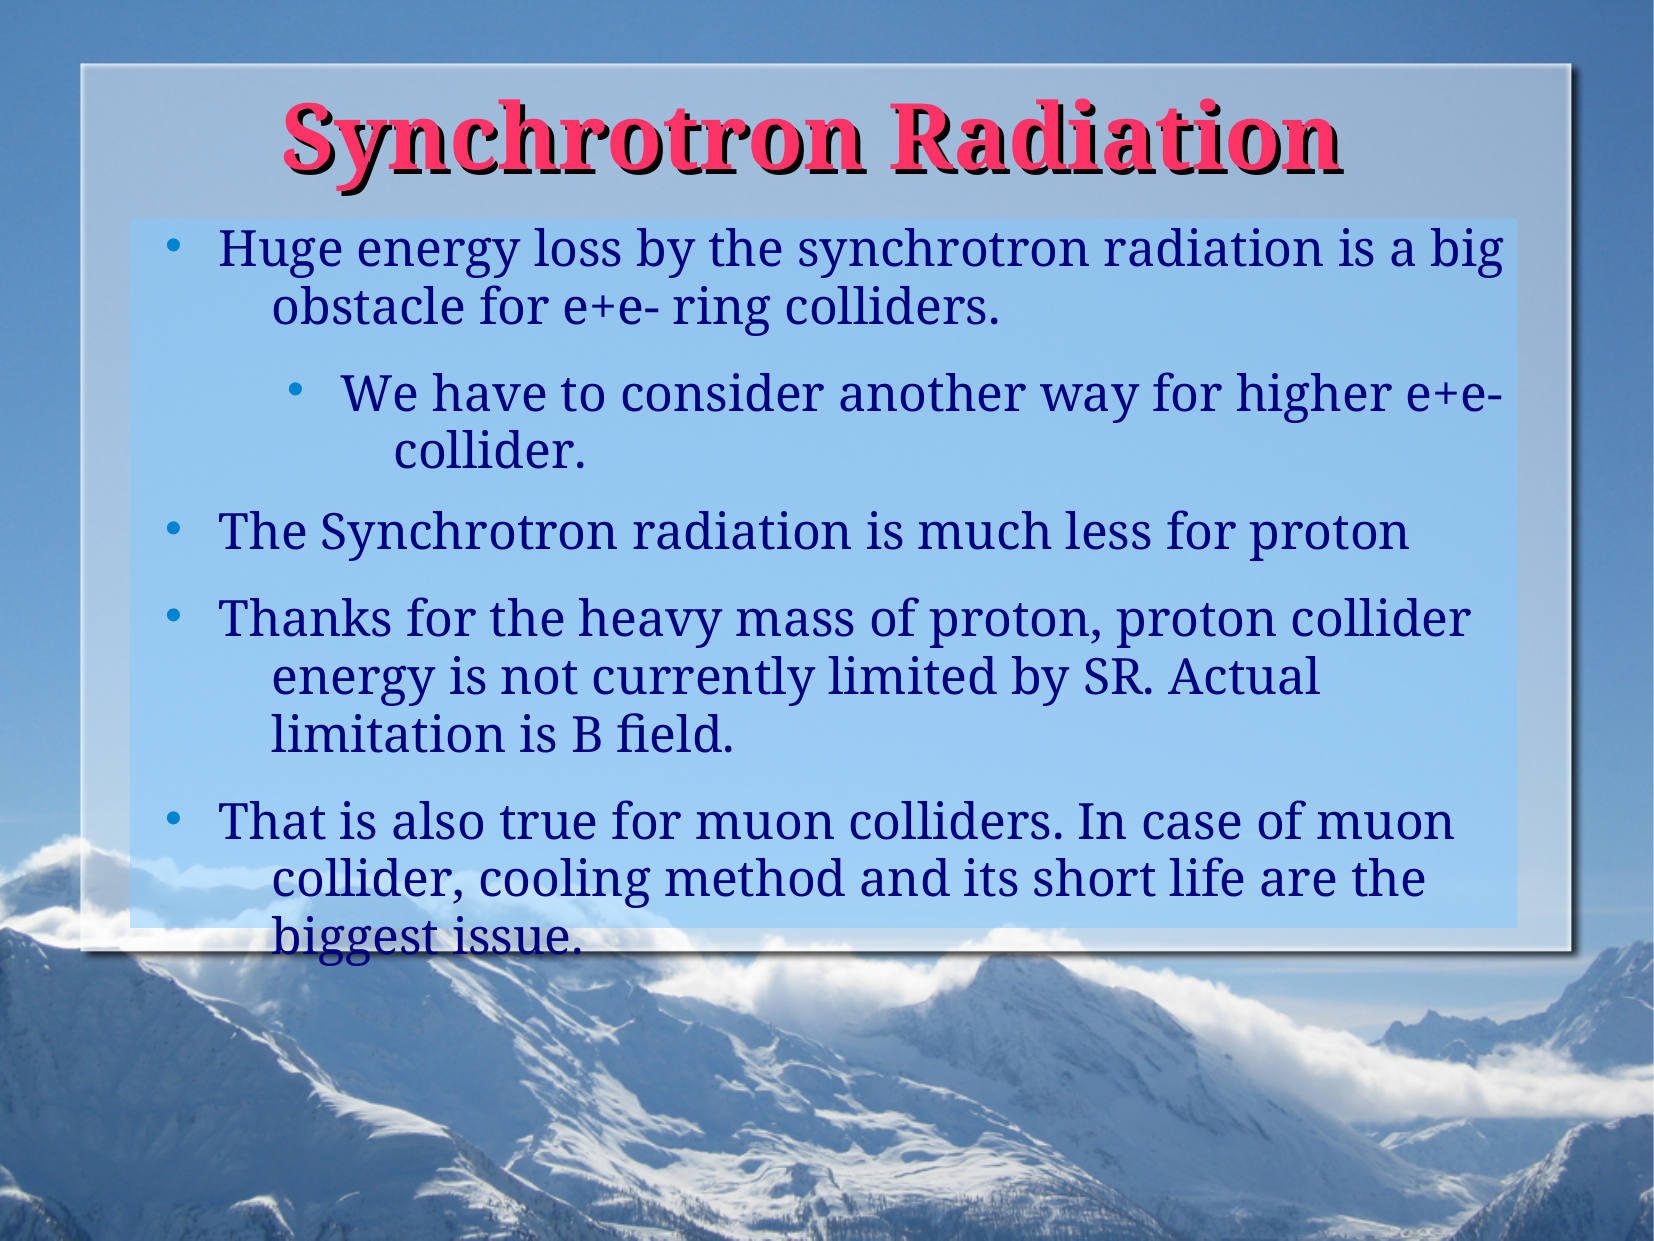

Synchrotron Radiation
# Huge energy loss by the synchrotron radiation is a big obstacle for e+e- ring colliders.
We have to consider another way for higher e+e- collider.
The Synchrotron radiation is much less for proton
Thanks for the heavy mass of proton, proton collider energy is not currently limited by SR. Actual limitation is B field.
That is also true for muon colliders. In case of muon collider, cooling method and its short life are the biggest issue.